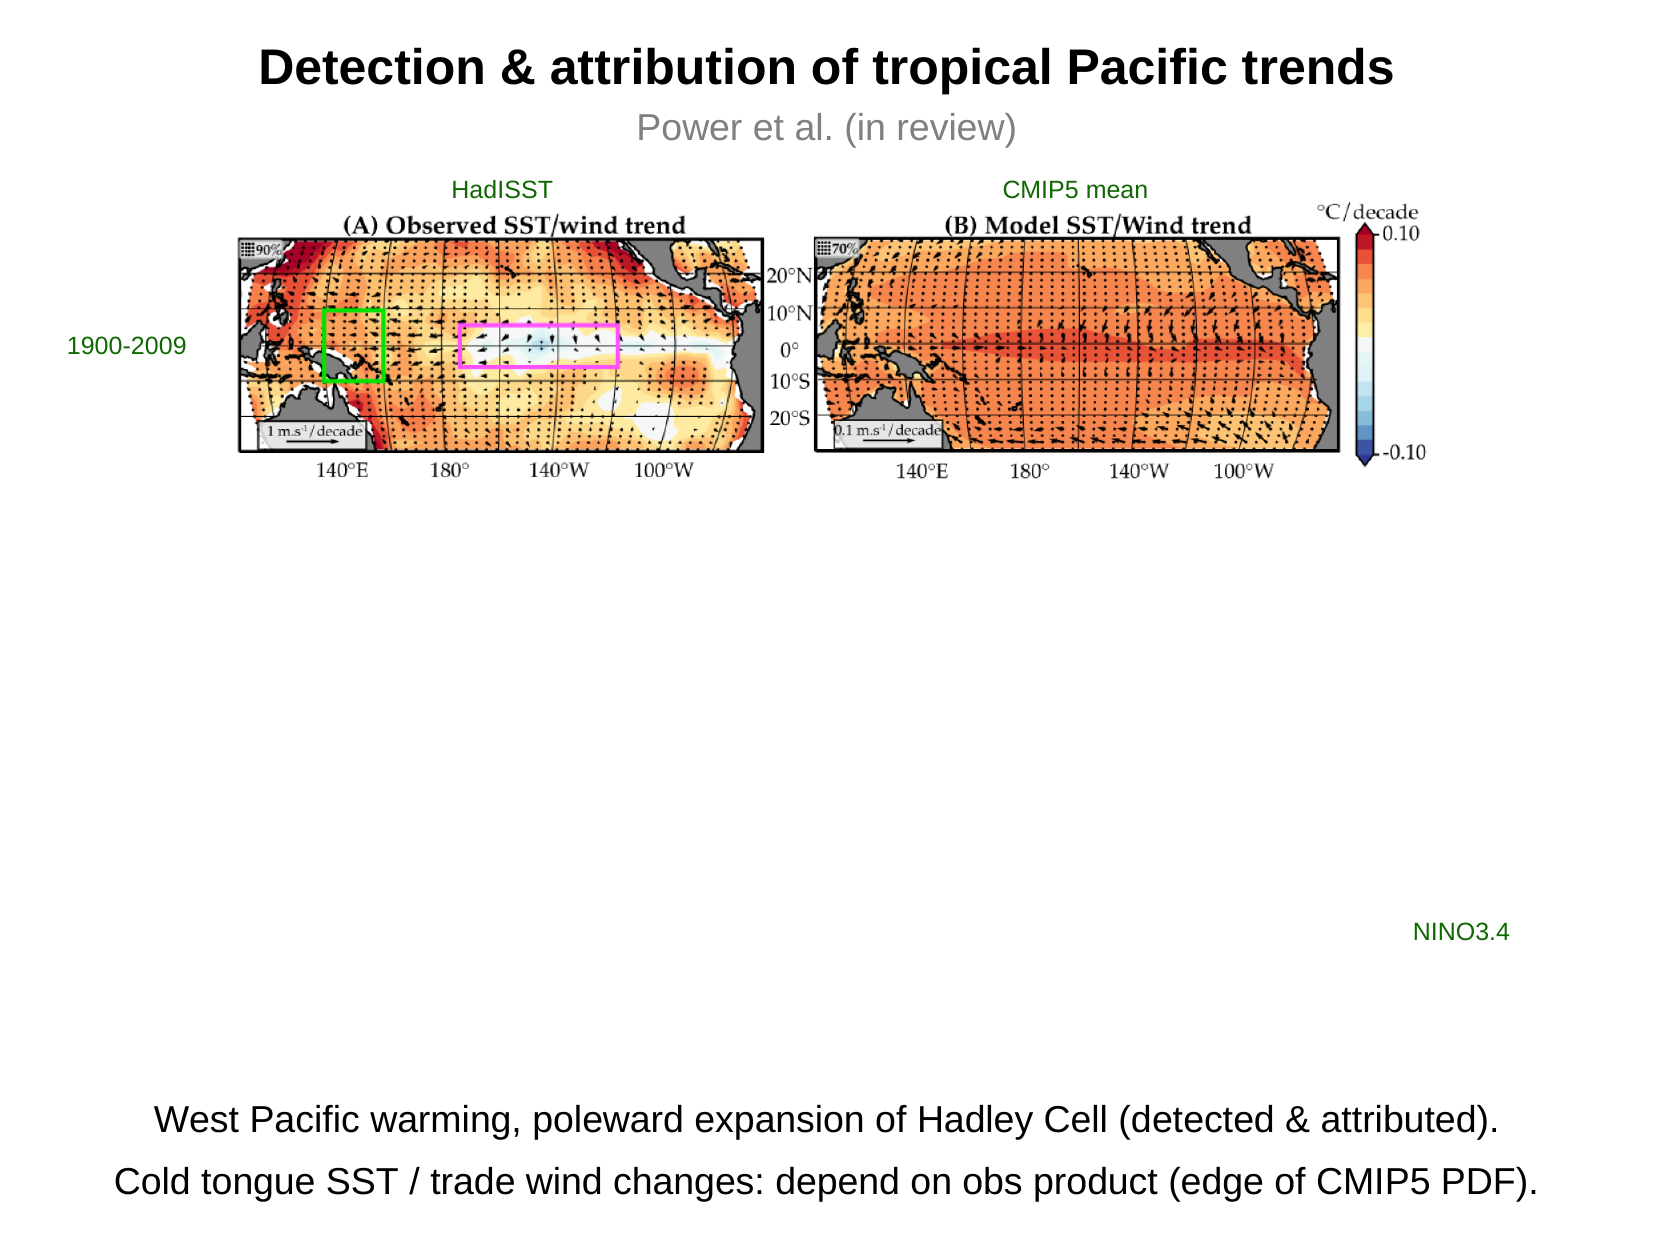

Detection & attribution of tropical Pacific trends
Power et al. (in review)
HadISST
CMIP5 mean
1900-2009
NINO3.4
West Pacific warming, poleward expansion of Hadley Cell (detected & attributed).
Cold tongue SST / trade wind changes: depend on obs product (edge of CMIP5 PDF).